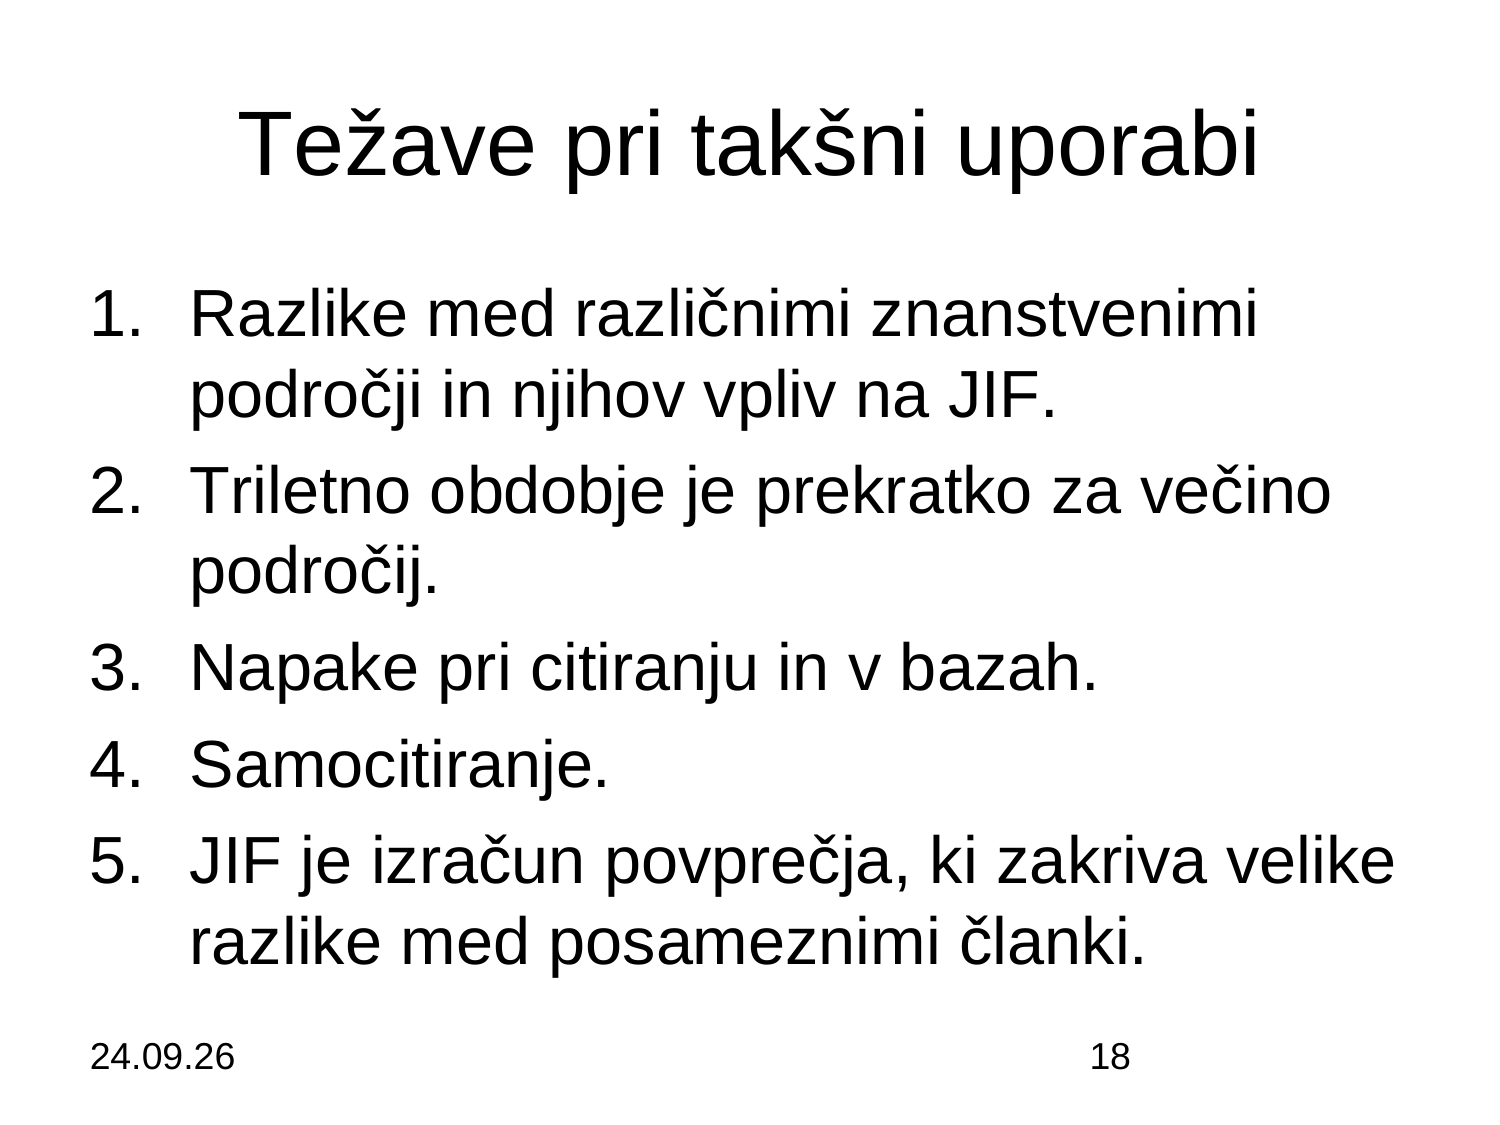

# Težave pri takšni uporabi
Razlike med različnimi znanstvenimi področji in njihov vpliv na JIF.
Triletno obdobje je prekratko za večino področij.
Napake pri citiranju in v bazah.
Samocitiranje.
JIF je izračun povprečja, ki zakriva velike razlike med posameznimi članki.
18